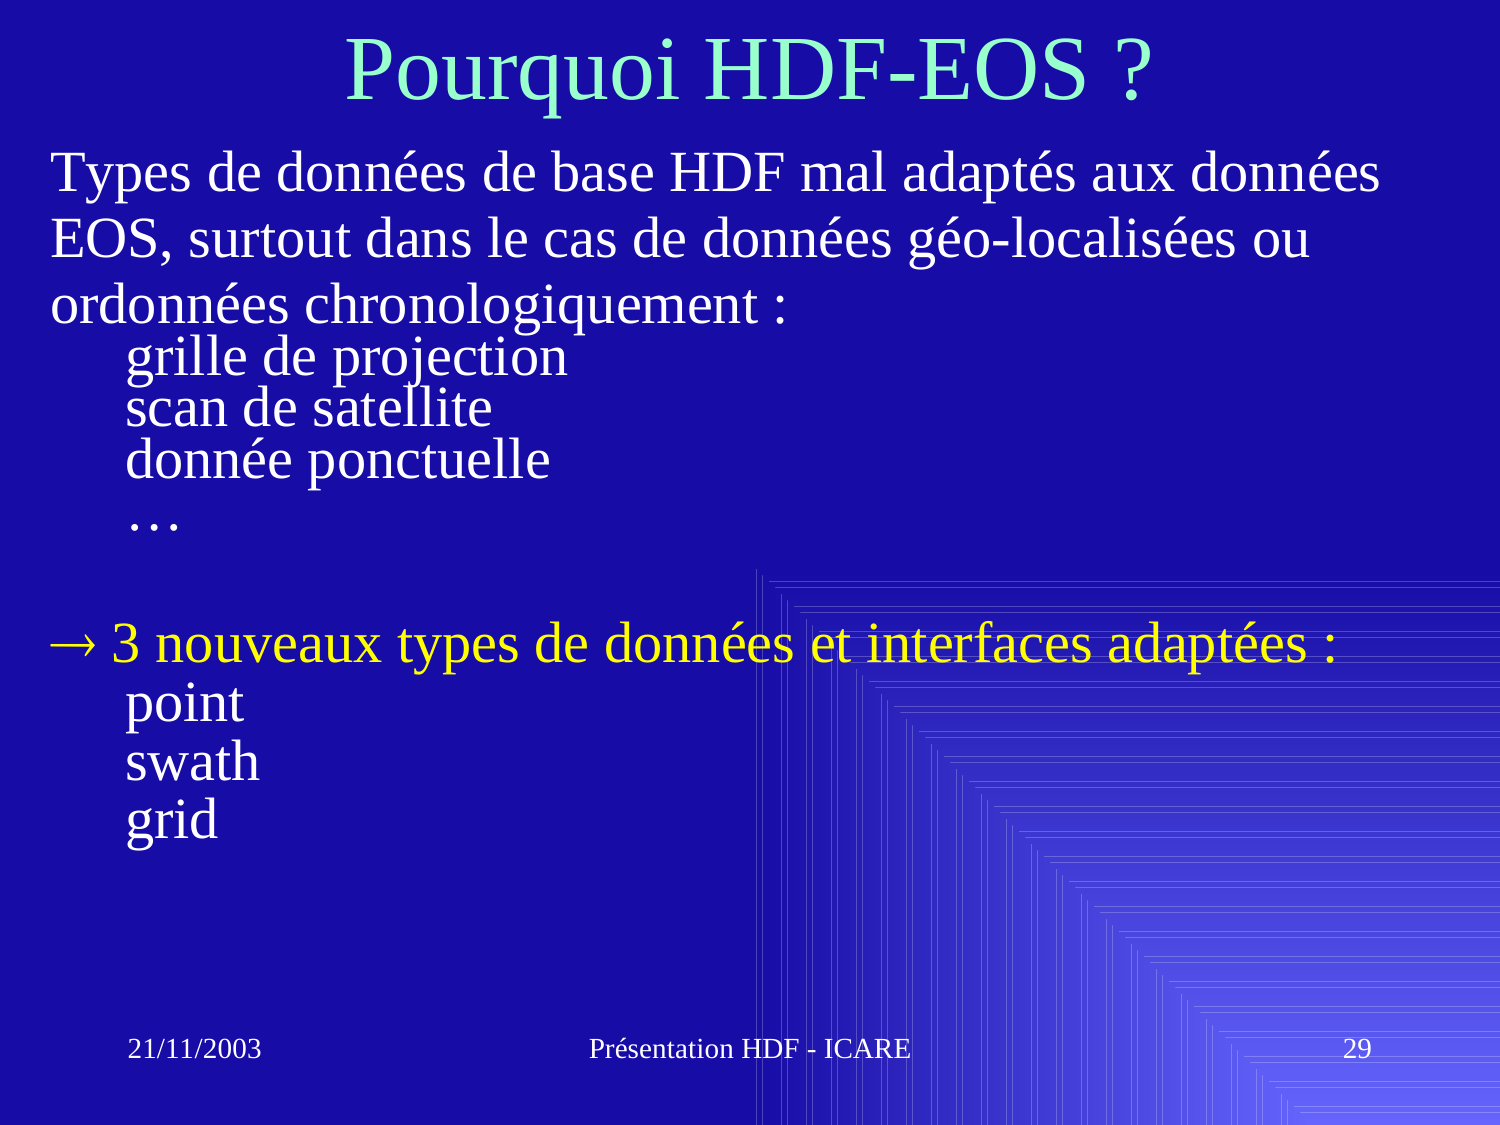

# Pourquoi HDF-EOS ?
Types de données de base HDF mal adaptés aux données
EOS, surtout dans le cas de données géo-localisées ou
ordonnées chronologiquement :
grille de projection
scan de satellite
donnée ponctuelle
…
 3 nouveaux types de données et interfaces adaptées :
point
swath
grid
21/11/2003
Présentation HDF - ICARE
29